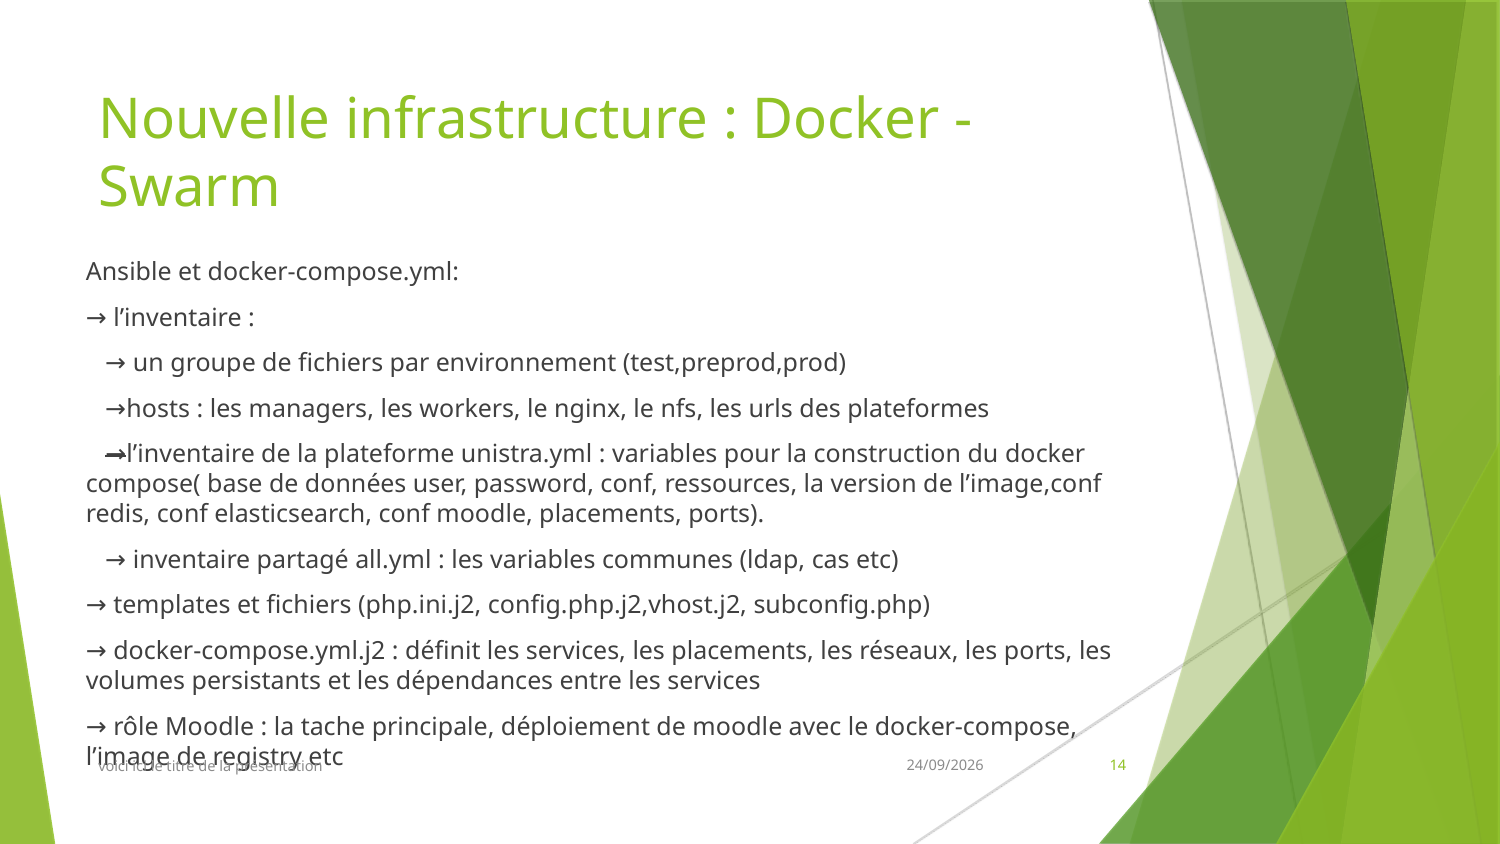

# Nouvelle infrastructure : Docker - Swarm
Ansible et docker-compose.yml:
→ l’inventaire :
 → un groupe de fichiers par environnement (test,preprod,prod)
 →hosts : les managers, les workers, le nginx, le nfs, les urls des plateformes
 →l’inventaire de la plateforme unistra.yml : variables pour la construction du docker compose( base de données user, password, conf, ressources, la version de l’image,conf redis, conf elasticsearch, conf moodle, placements, ports).
 → inventaire partagé all.yml : les variables communes (ldap, cas etc)
→ templates et fichiers (php.ini.j2, config.php.j2,vhost.j2, subconfig.php)
→ docker-compose.yml.j2 : définit les services, les placements, les réseaux, les ports, les volumes persistants et les dépendances entre les services
→ rôle Moodle : la tache principale, déploiement de moodle avec le docker-compose, l’image de registry etc
voici ici le titre de la présentation